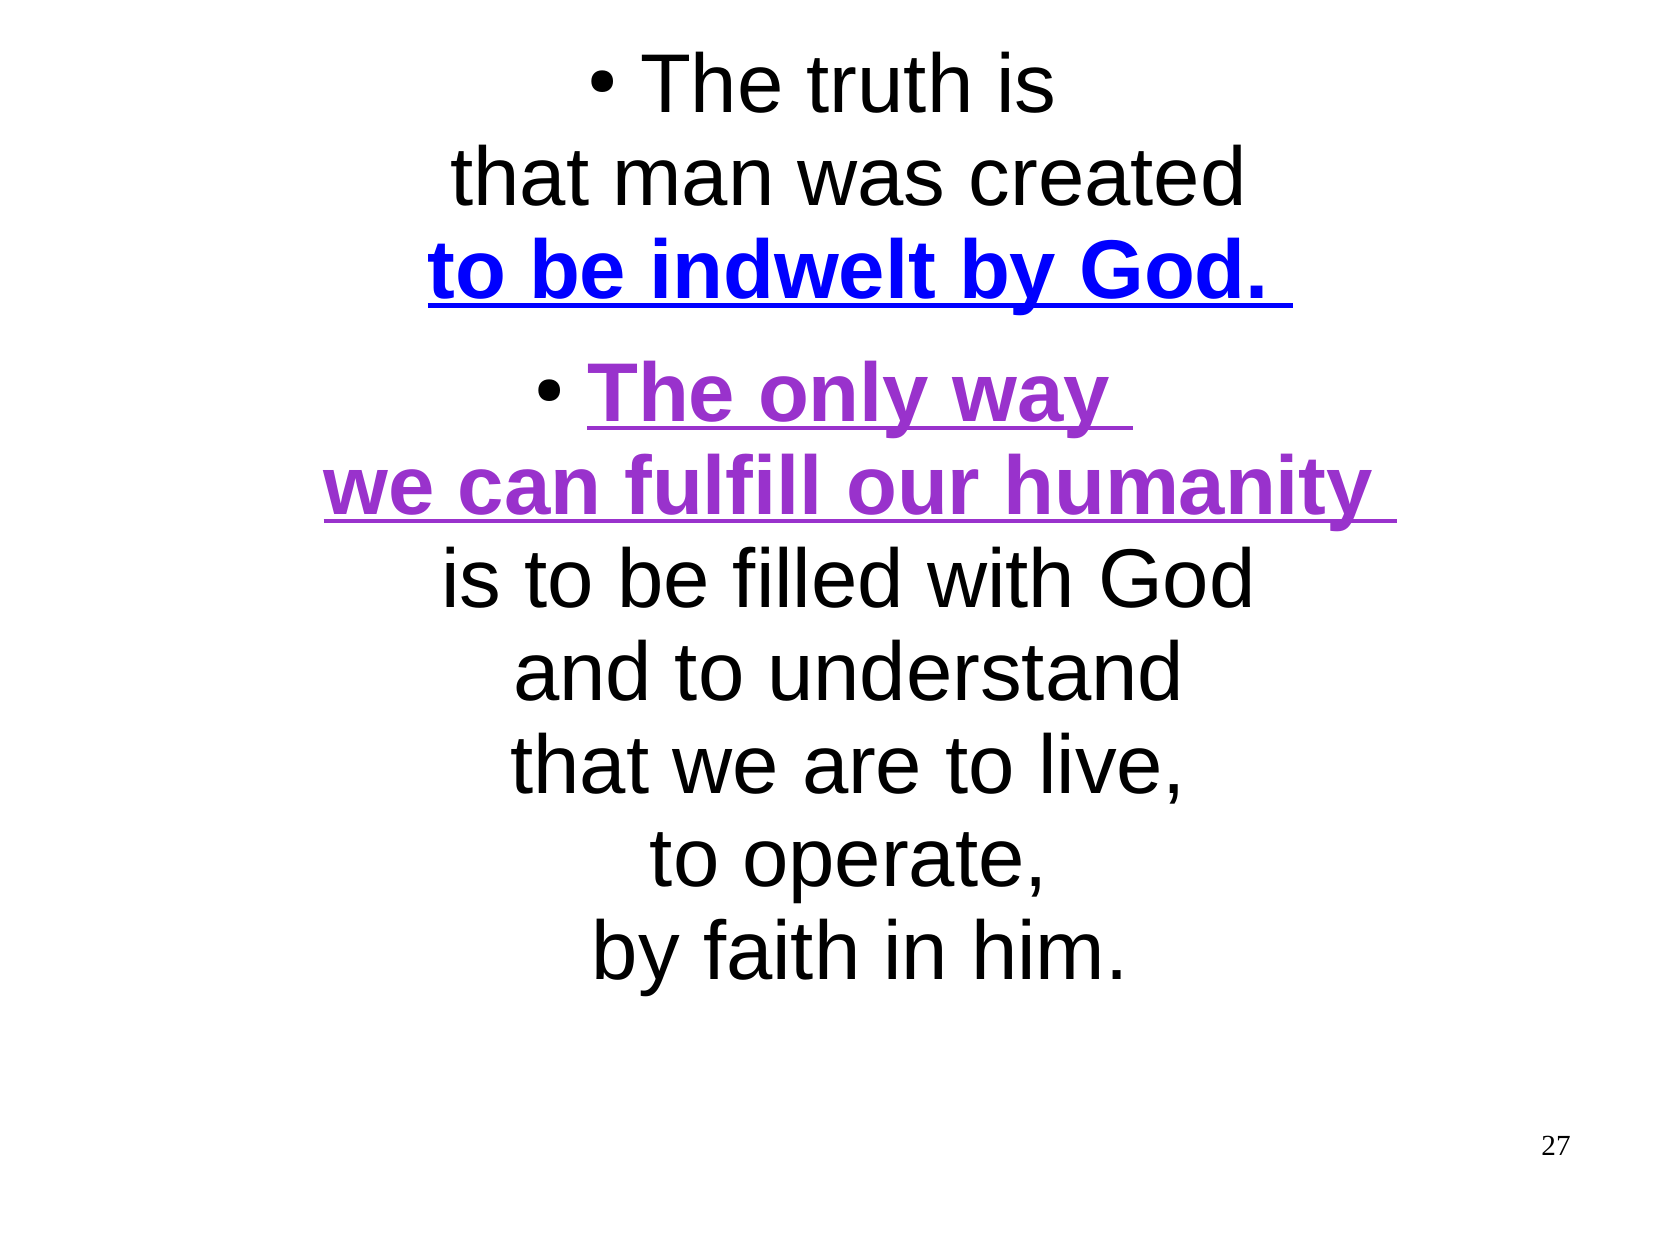

# The truth is that man was created to be indwelt by God.
The only way
we can fulfill our humanity
is to be filled with God
and to understand
that we are to live,
to operate,
by faith in him.
27